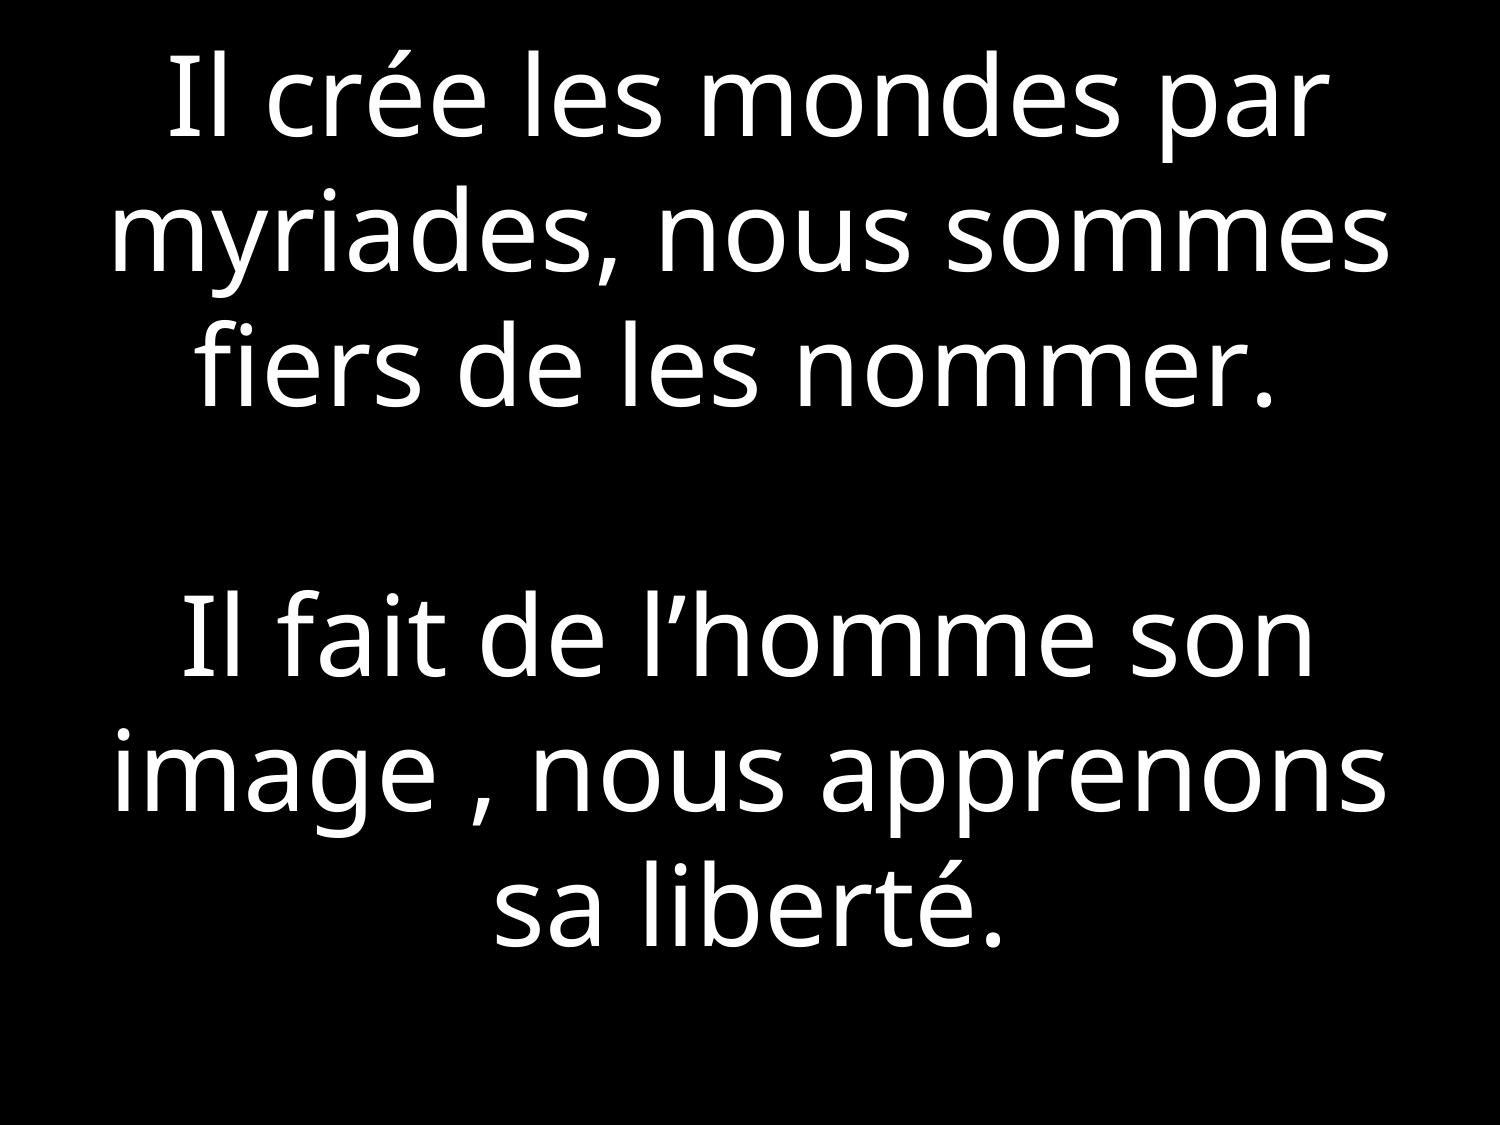

Il crée les mondes par myriades, nous sommes fiers de les nommer.
Il fait de l’homme son image , nous apprenons sa liberté.